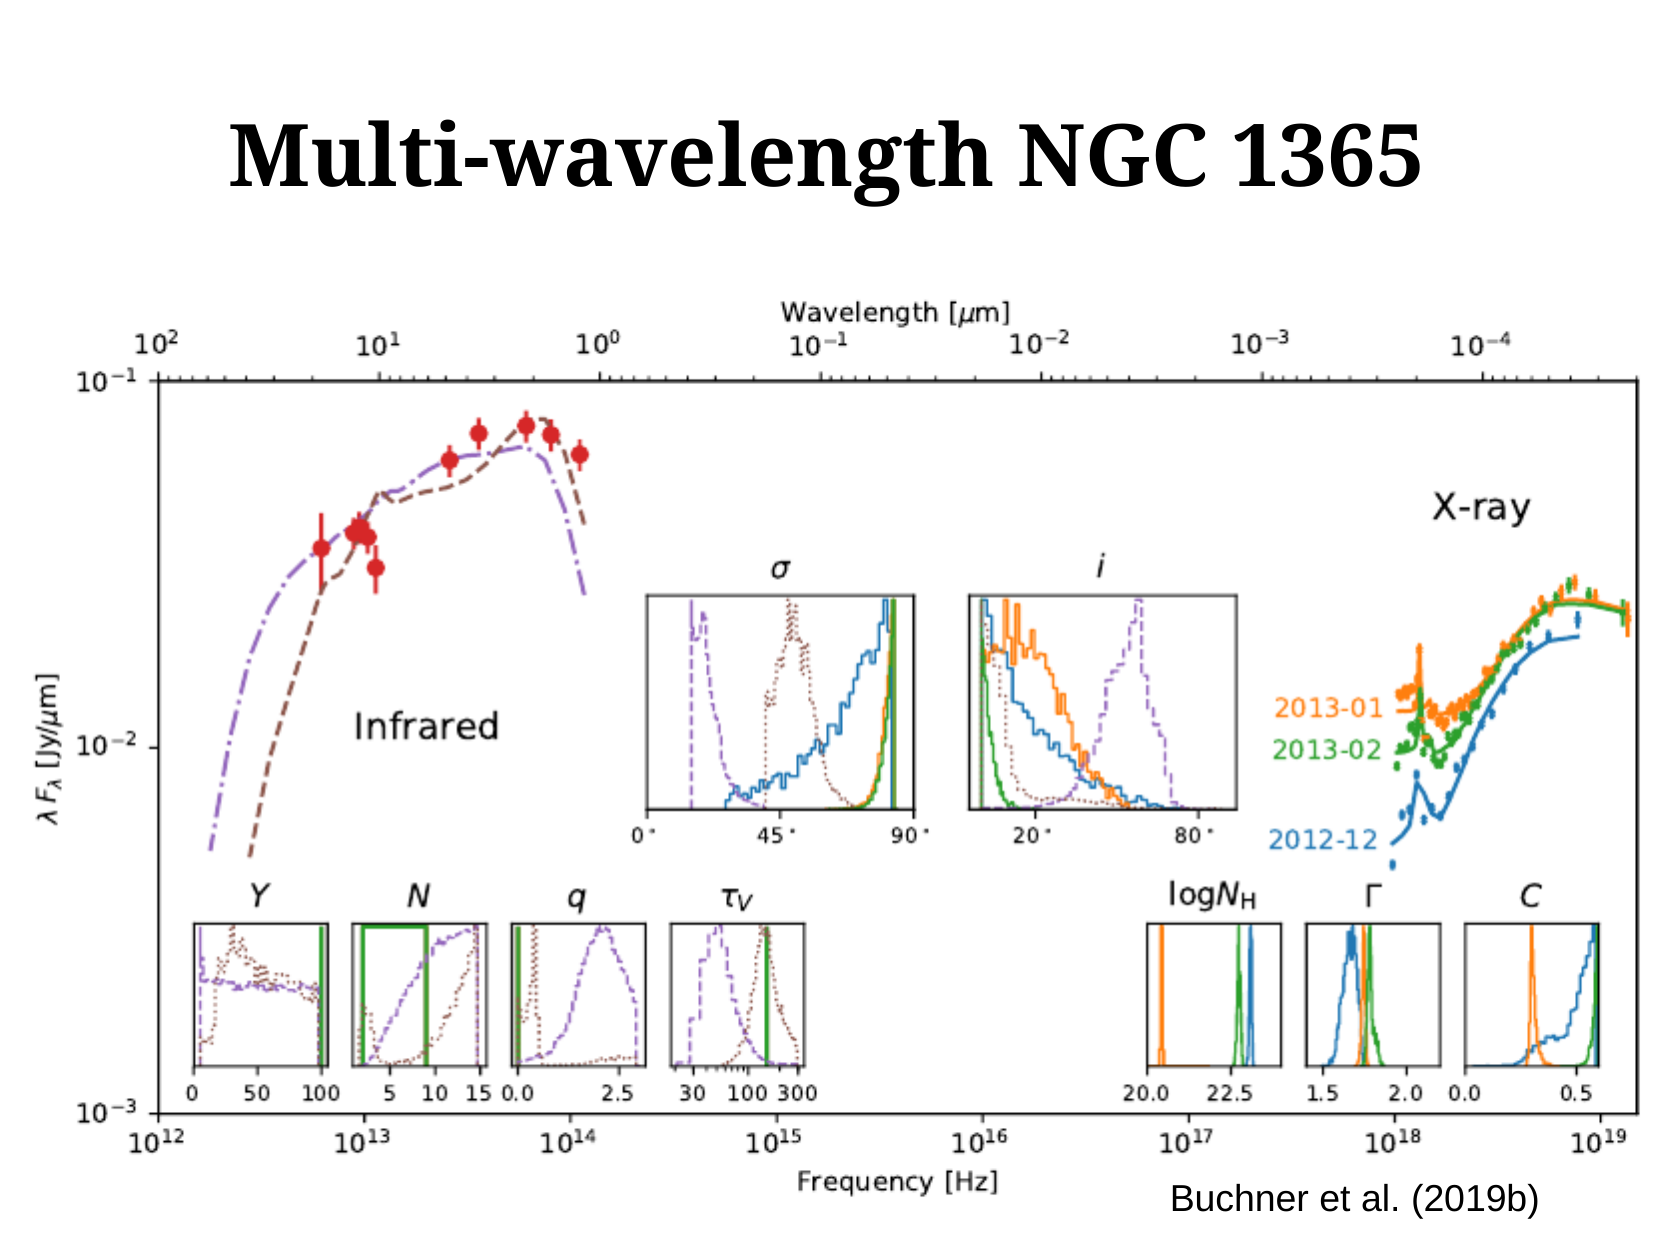

# Multi-wavelength NGC 1365
Buchner et al. (2019b)